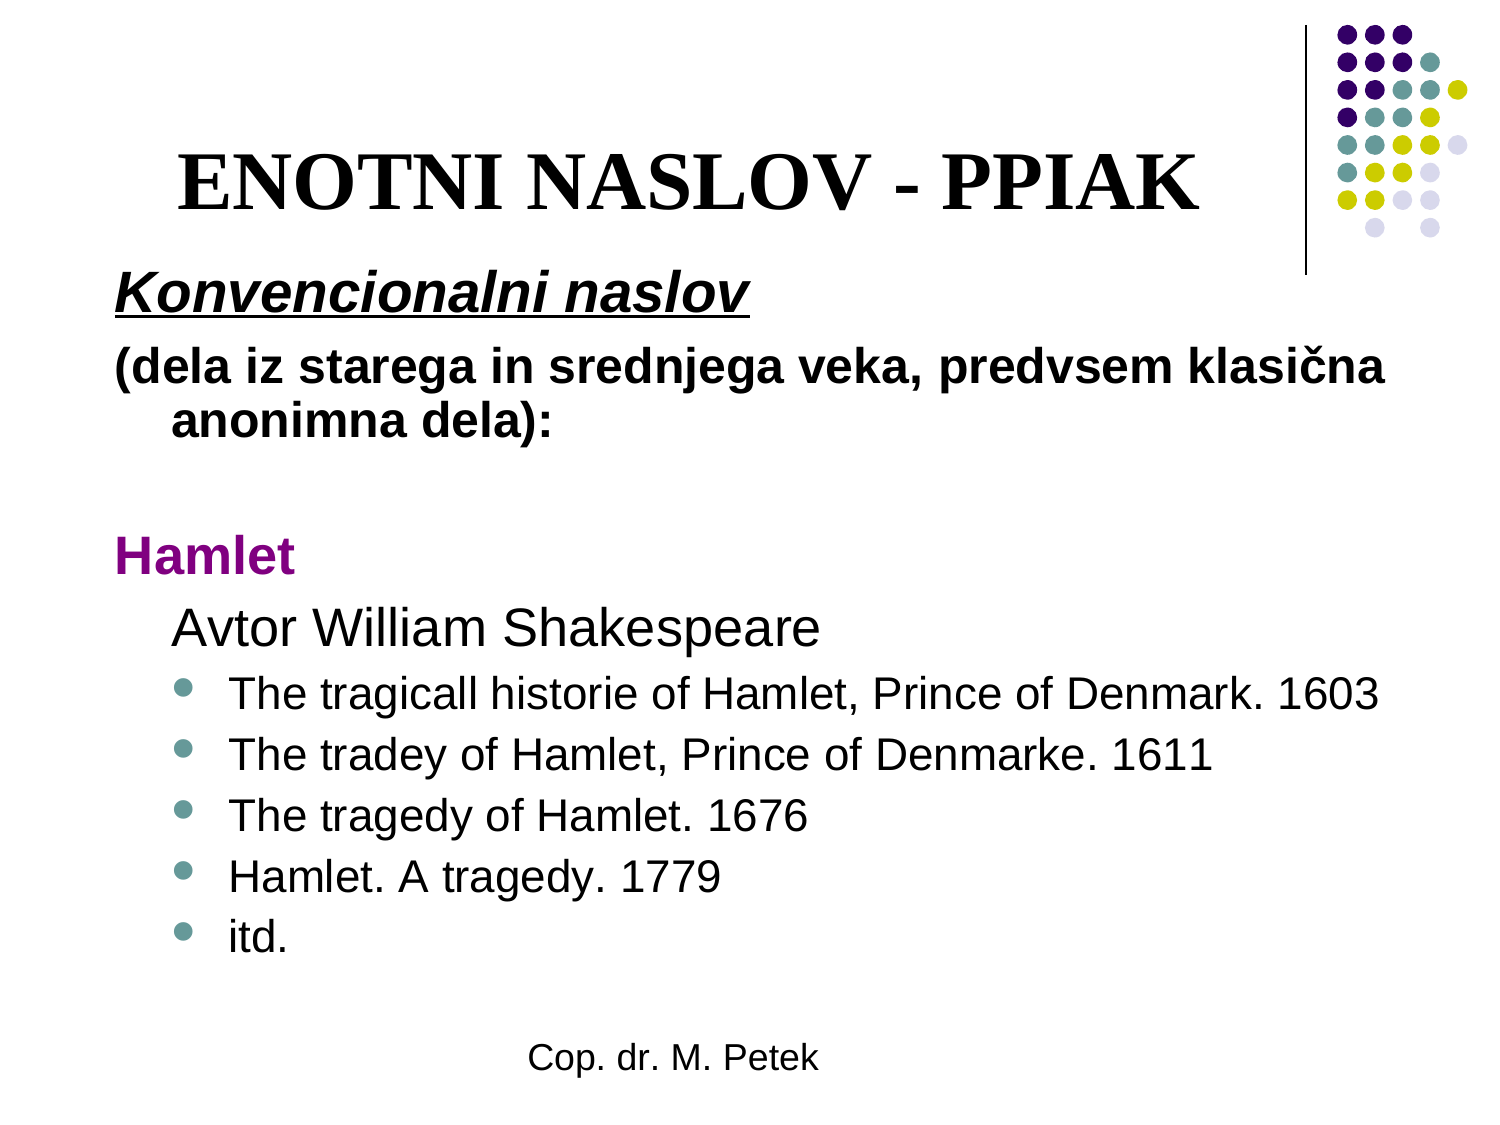

#
ENOTNI NASLOV - PPIAK
Konvencionalni naslov
(dela iz starega in srednjega veka, predvsem klasična anonimna dela):
Hamlet
	Avtor William Shakespeare
The tragicall historie of Hamlet, Prince of Denmark. 1603
The tradey of Hamlet, Prince of Denmarke. 1611
The tragedy of Hamlet. 1676
Hamlet. A tragedy. 1779
itd.
Cop. dr. M. Petek